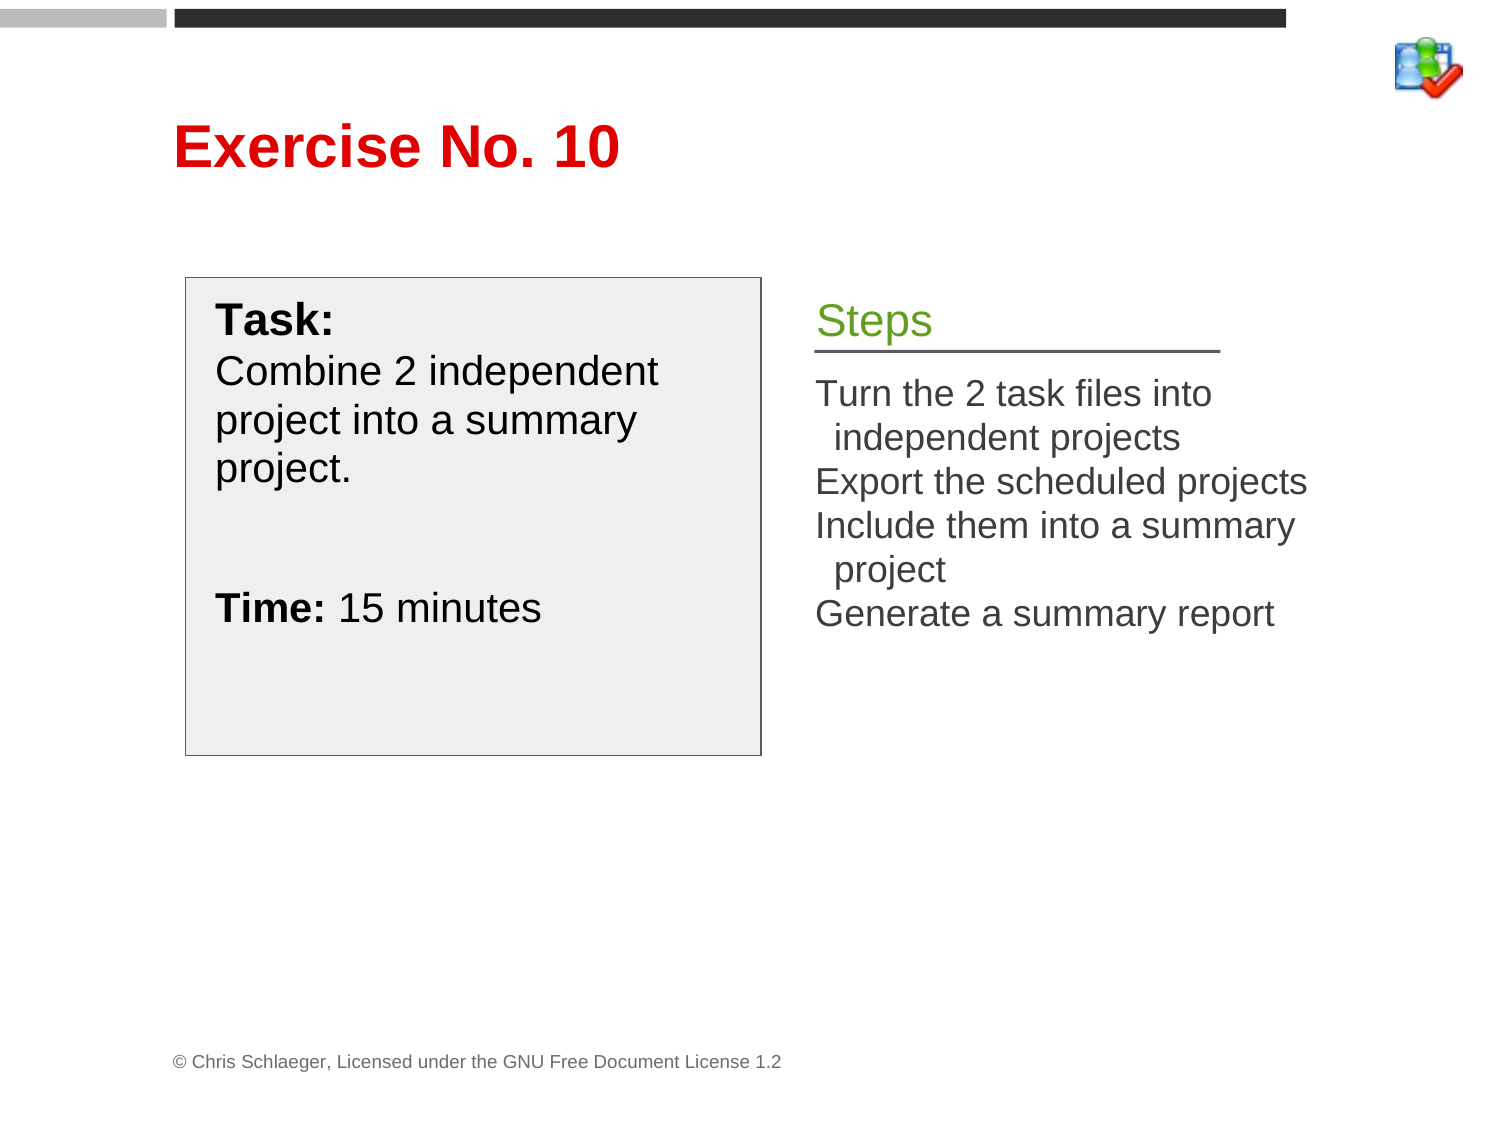

# Exercise No. 10
Task:
Combine 2 independent project into a summary project.
Time: 15 minutes
Steps
Turn the 2 task files into independent projects
Export the scheduled projects
Include them into a summary project
Generate a summary report